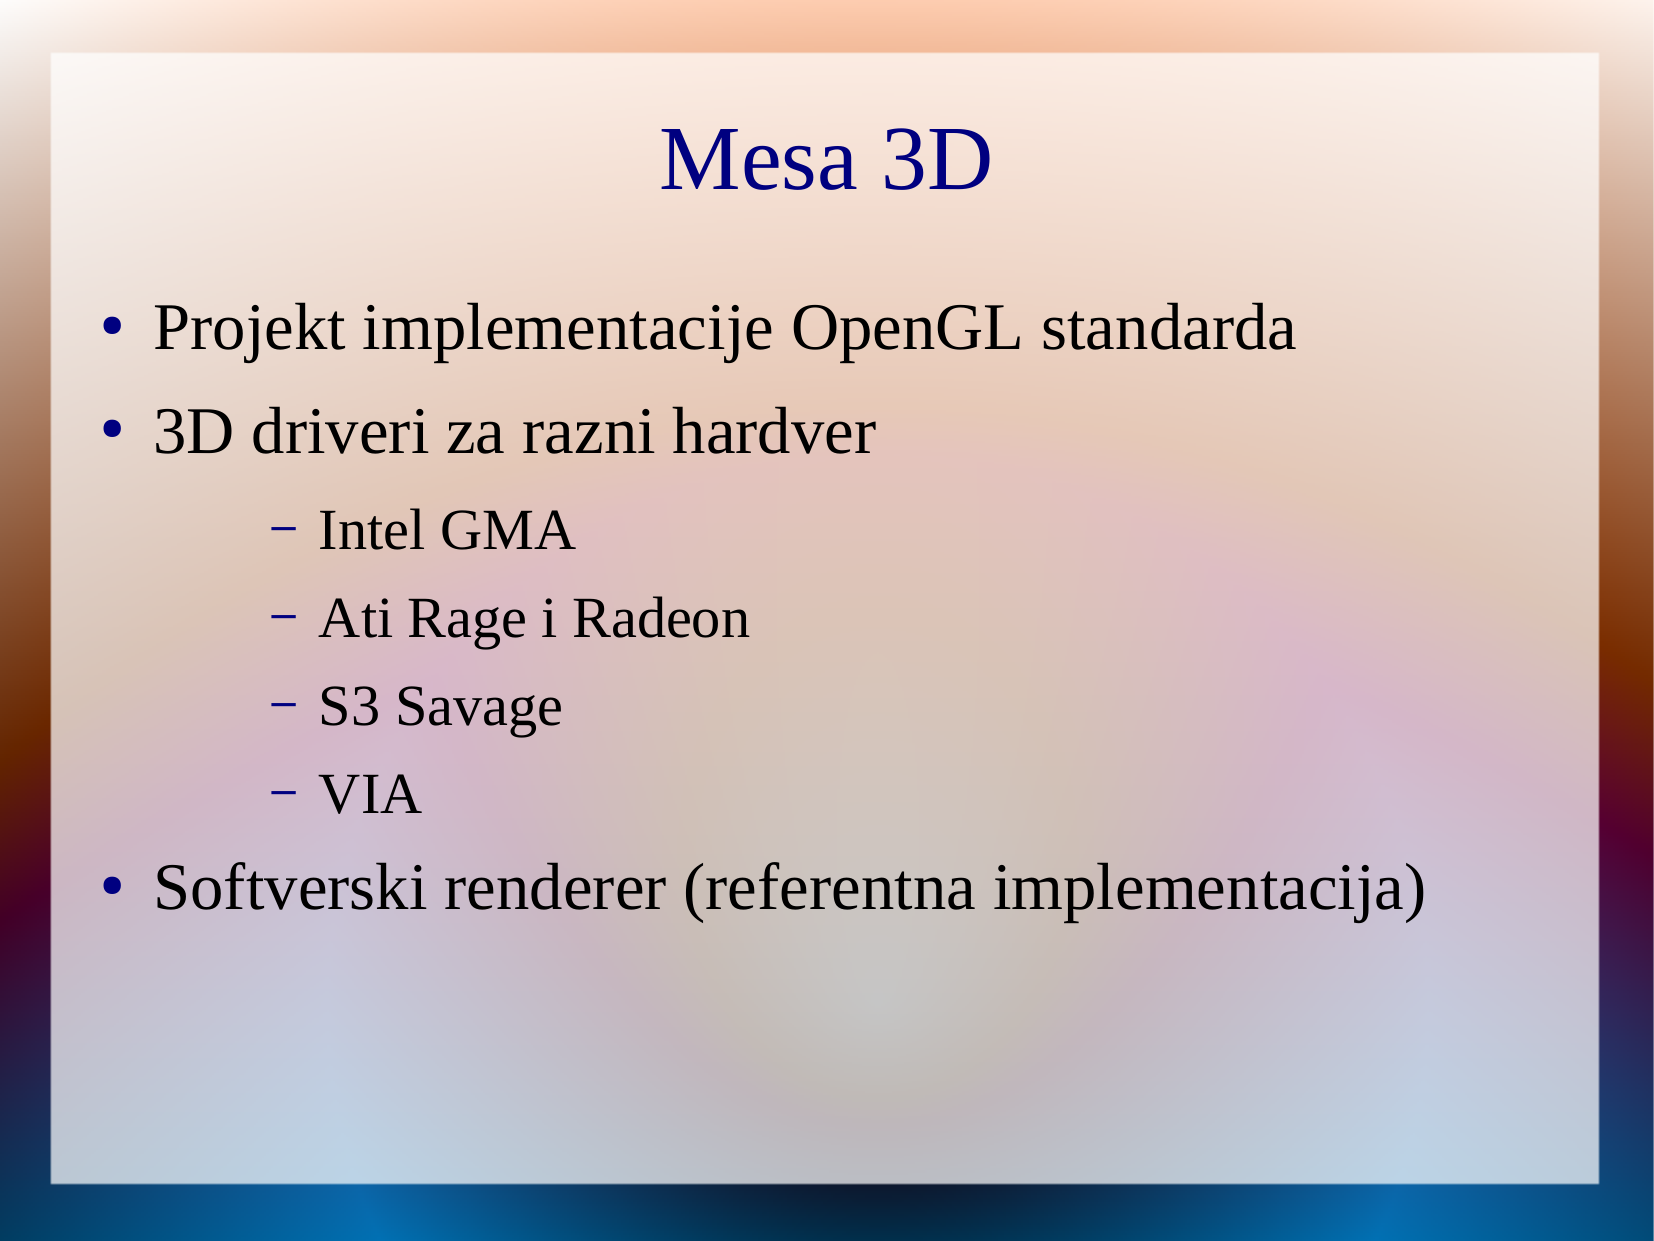

# Mesa 3D
Projekt implementacije OpenGL standarda
3D driveri za razni hardver
Intel GMA
Ati Rage i Radeon
S3 Savage
VIA
Softverski renderer (referentna implementacija)